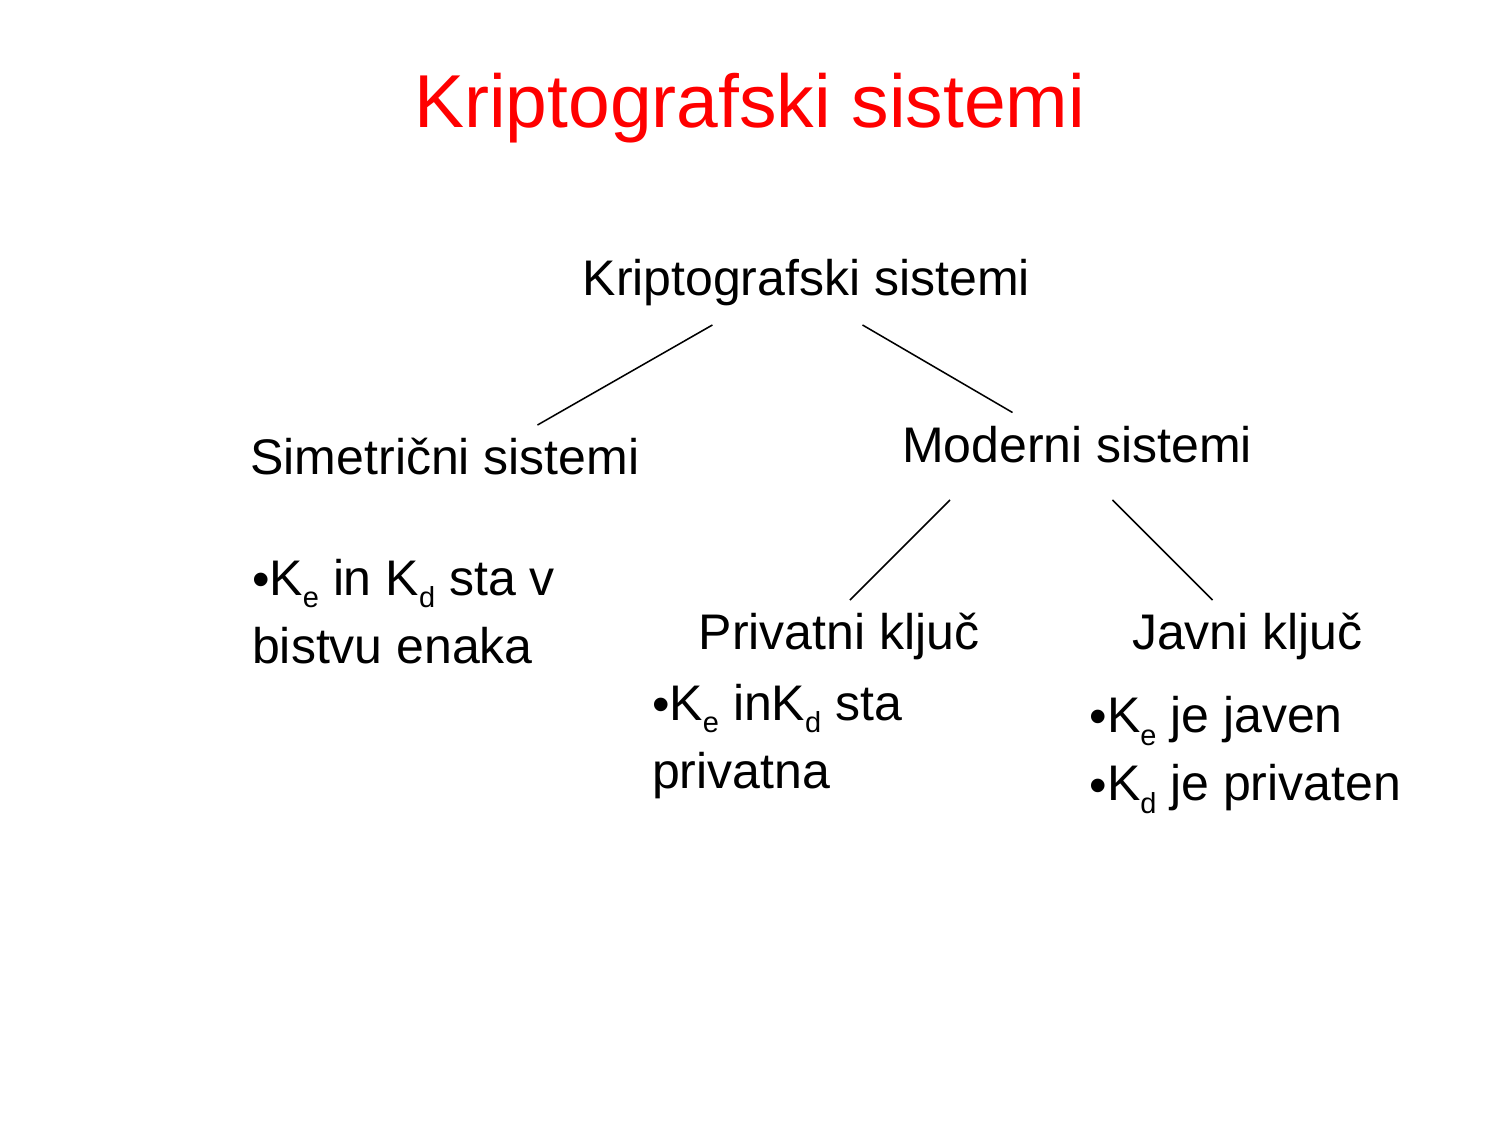

# Kriptografski sistemi
Kriptografski sistemi
Moderni sistemi
Simetrični sistemi
Ke in Kd sta v bistvu enaka
Privatni ključ
Javni ključ
Ke inKd sta privatna
Ke je javen
Kd je privaten